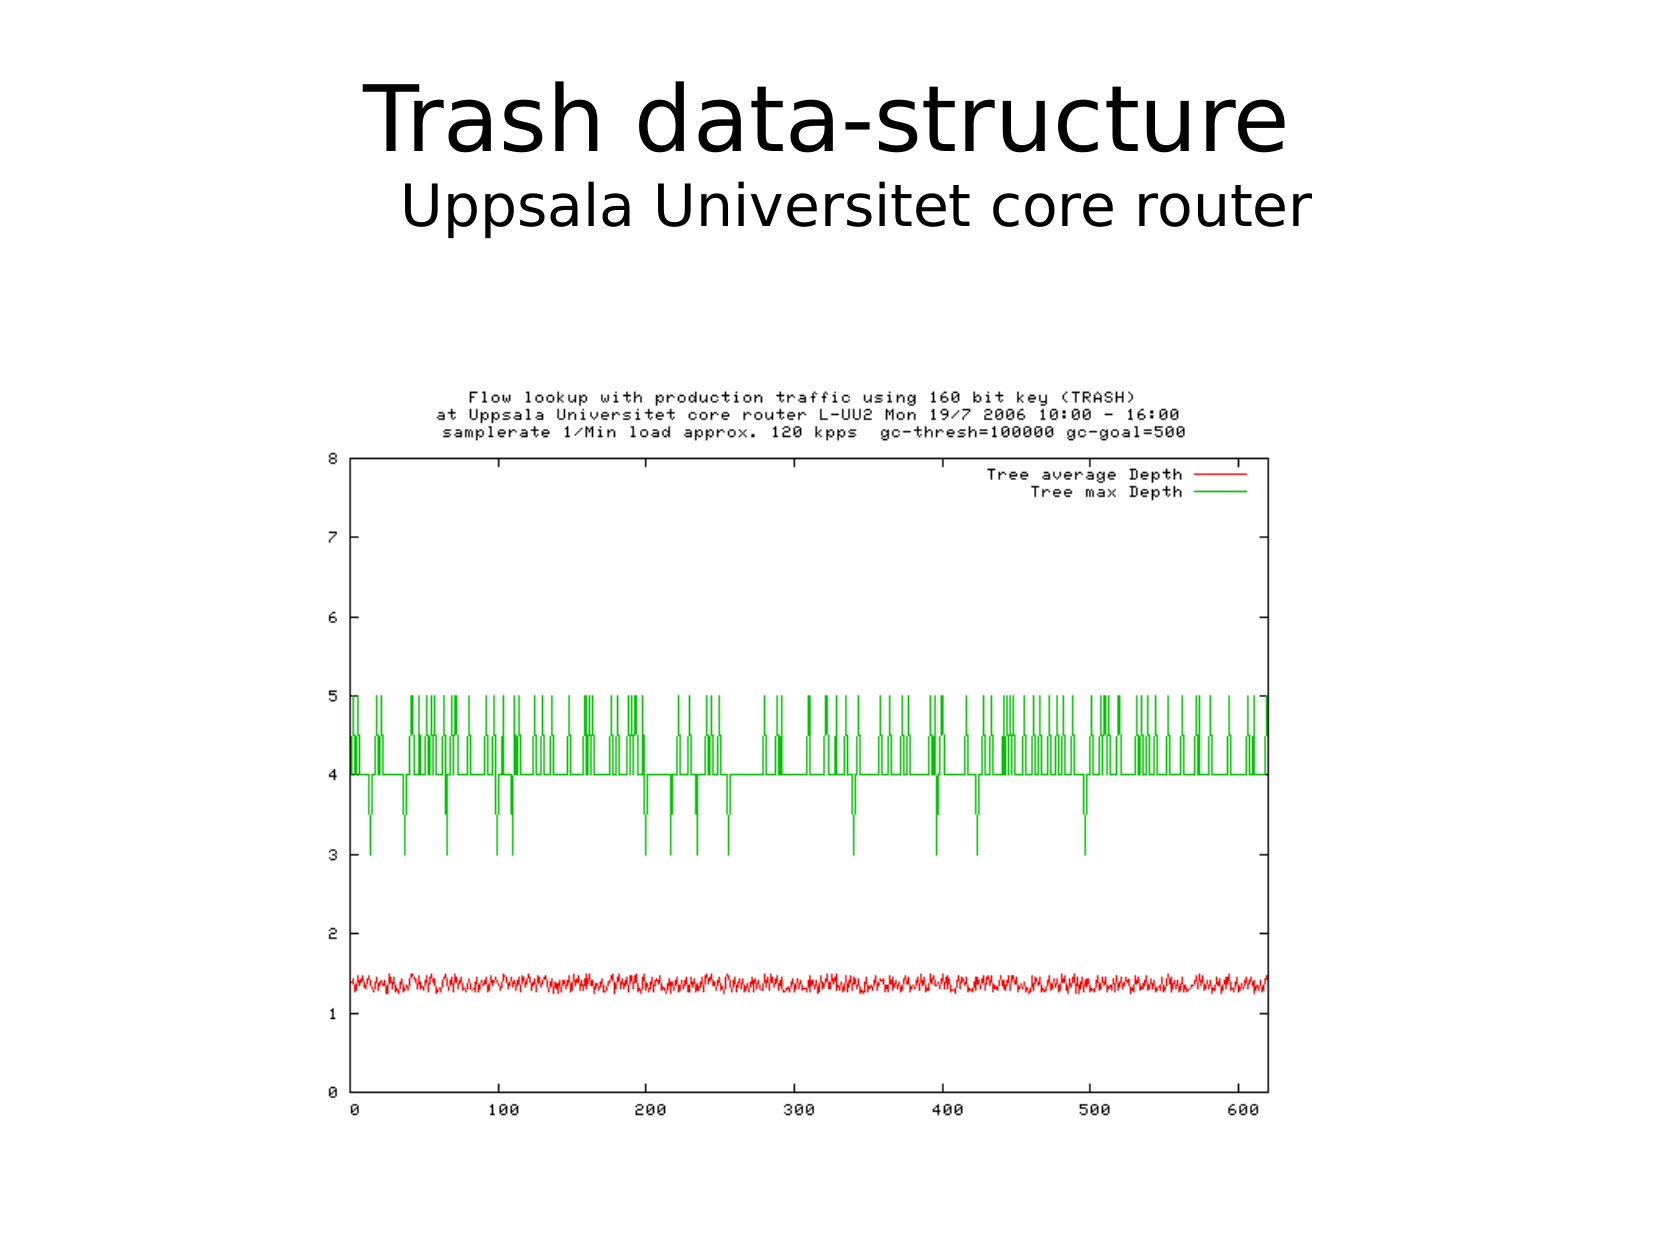

# Trash data-structure Uppsala Universitet core router